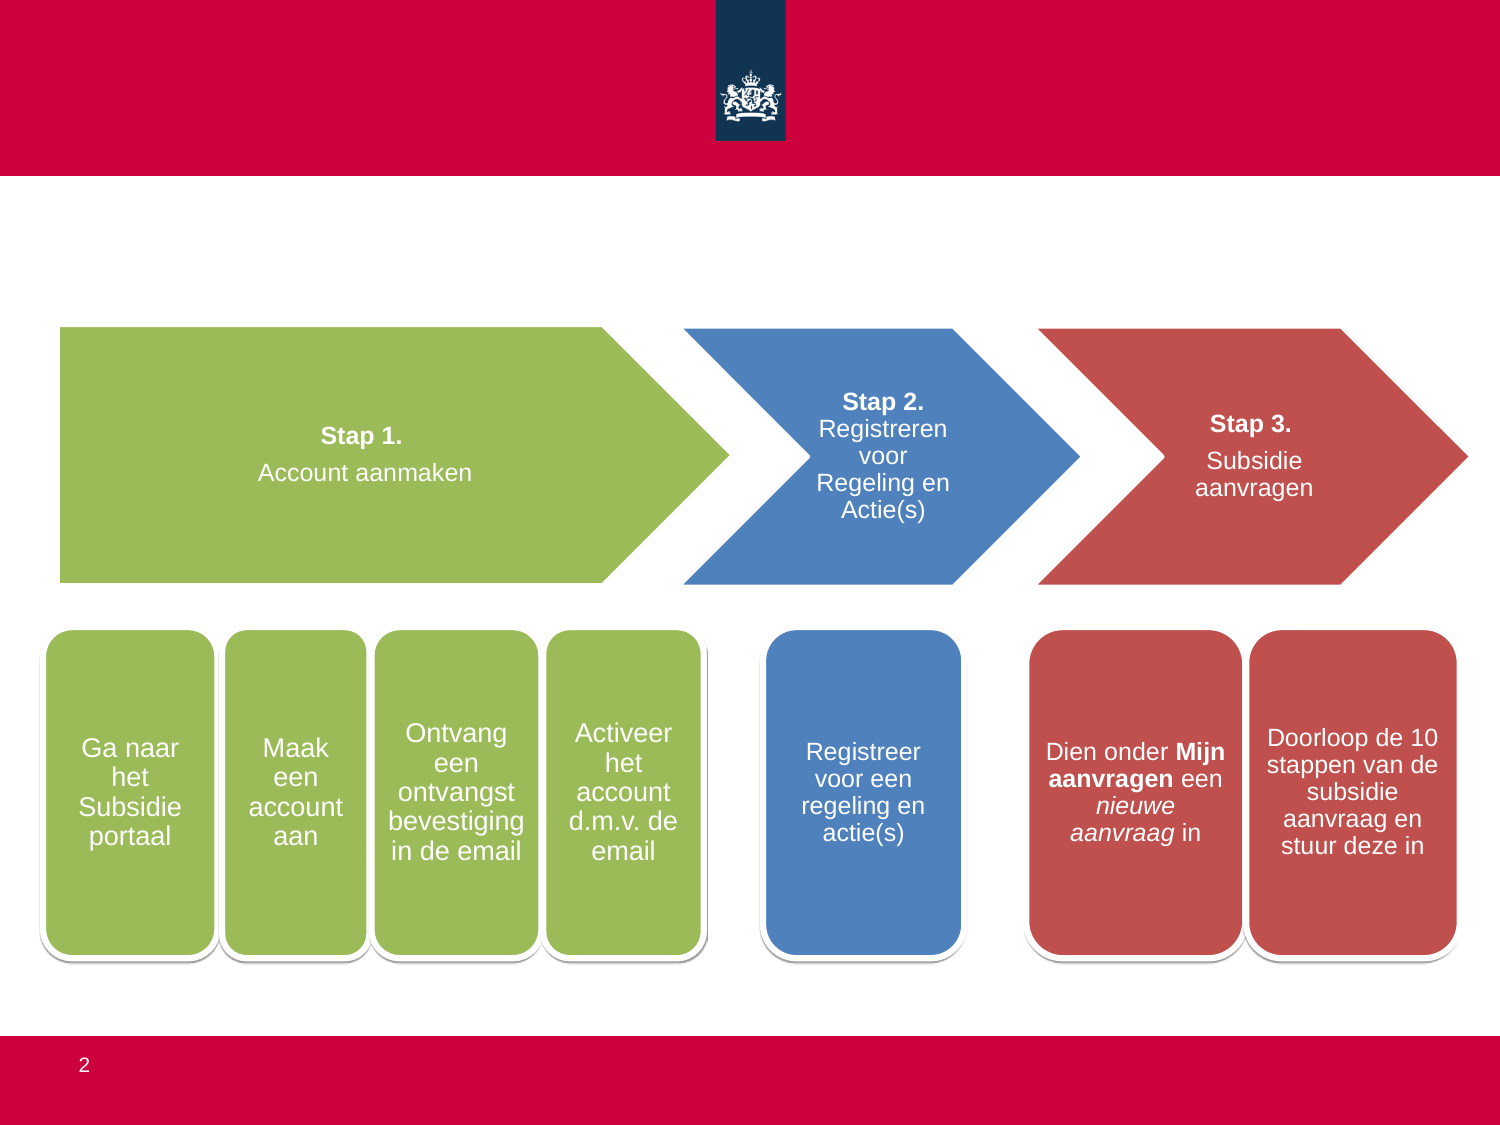

Stap 1.
Account aanmaken
Stap 2. Registreren voor Regeling en Actie(s)
Stap 3.
Subsidie aanvragen
Ga naar het Subsidie portaal
Maak een account aan
Ontvang een ontvangst bevestiging in de email
Activeer het account d.m.v. de email
Registreer voor een regeling en actie(s)
Dien onder Mijn aanvragen een nieuwe aanvraag in
Doorloop de 10 stappen van de subsidie aanvraag en stuur deze in